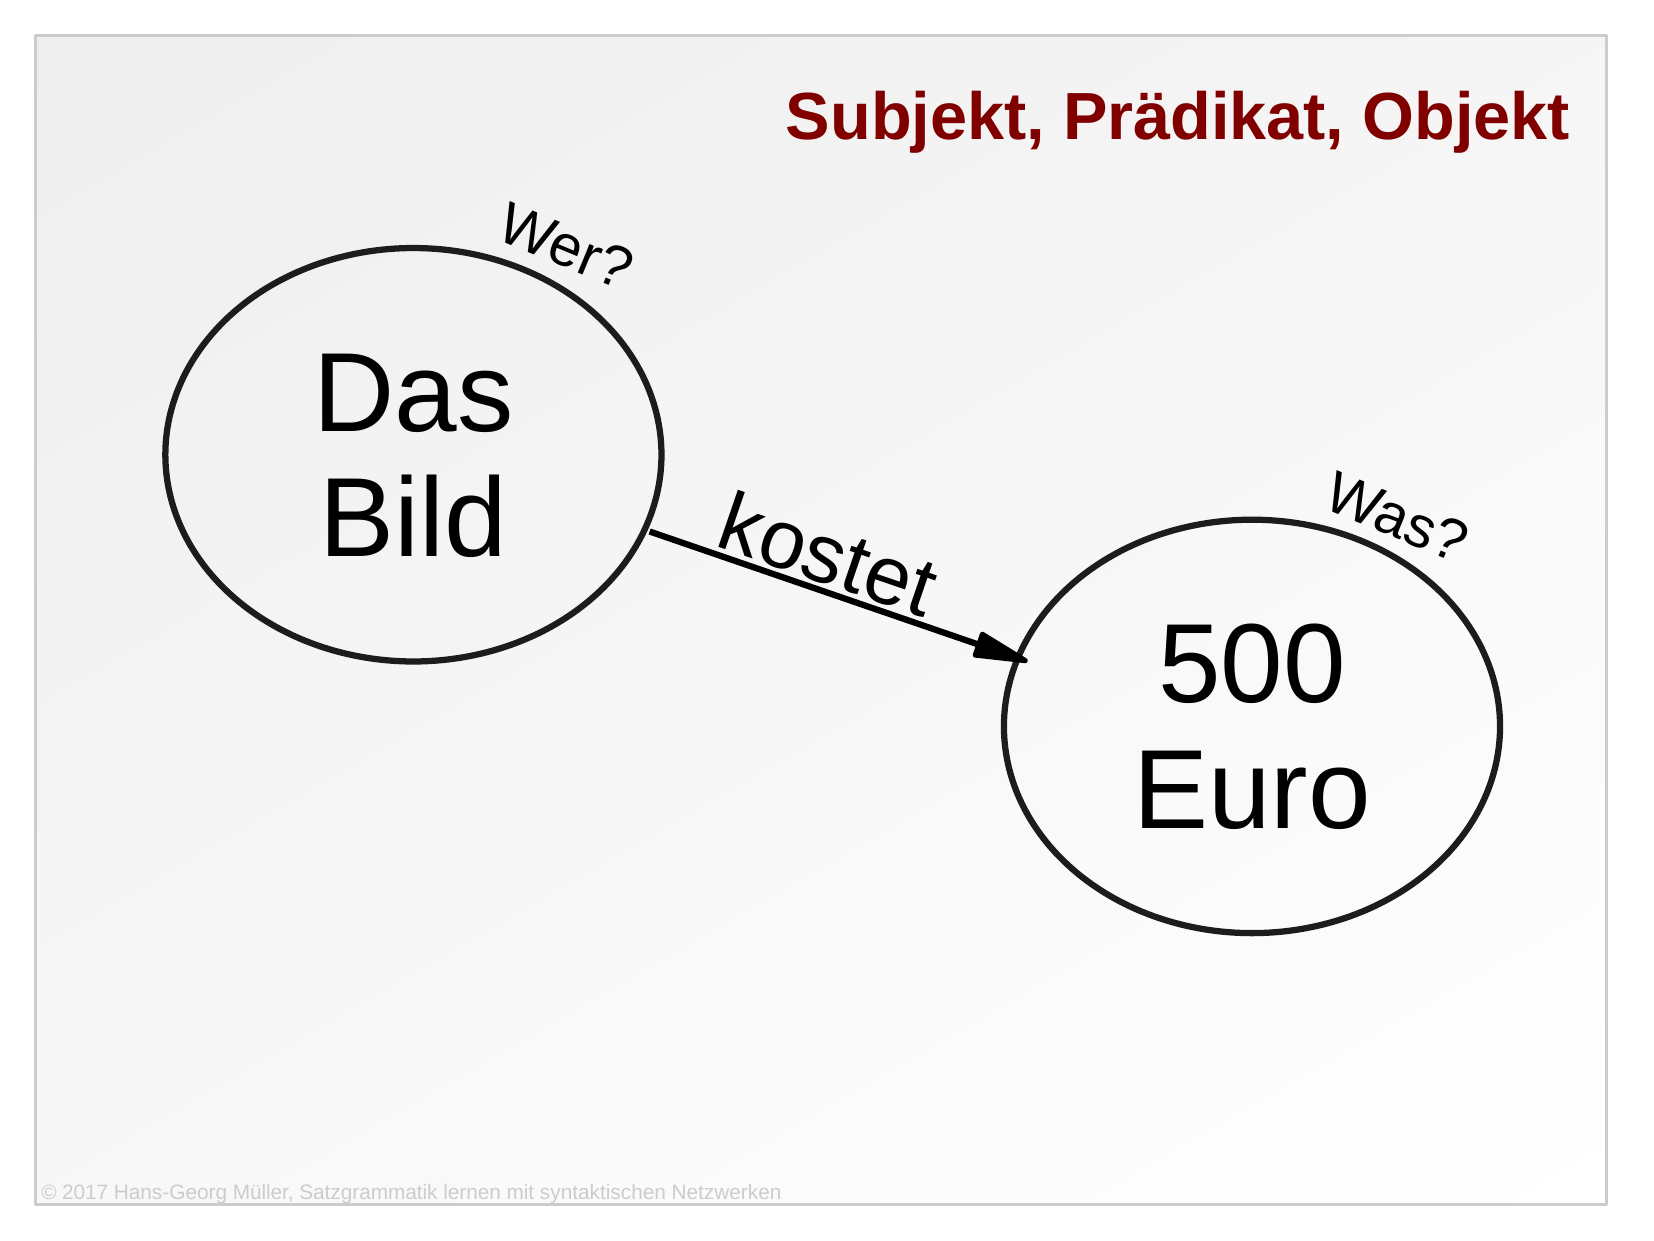

# Subjekt, Prädikat, Objekt
Wer?
Das
Bild
Was?
500
Euro
kostet